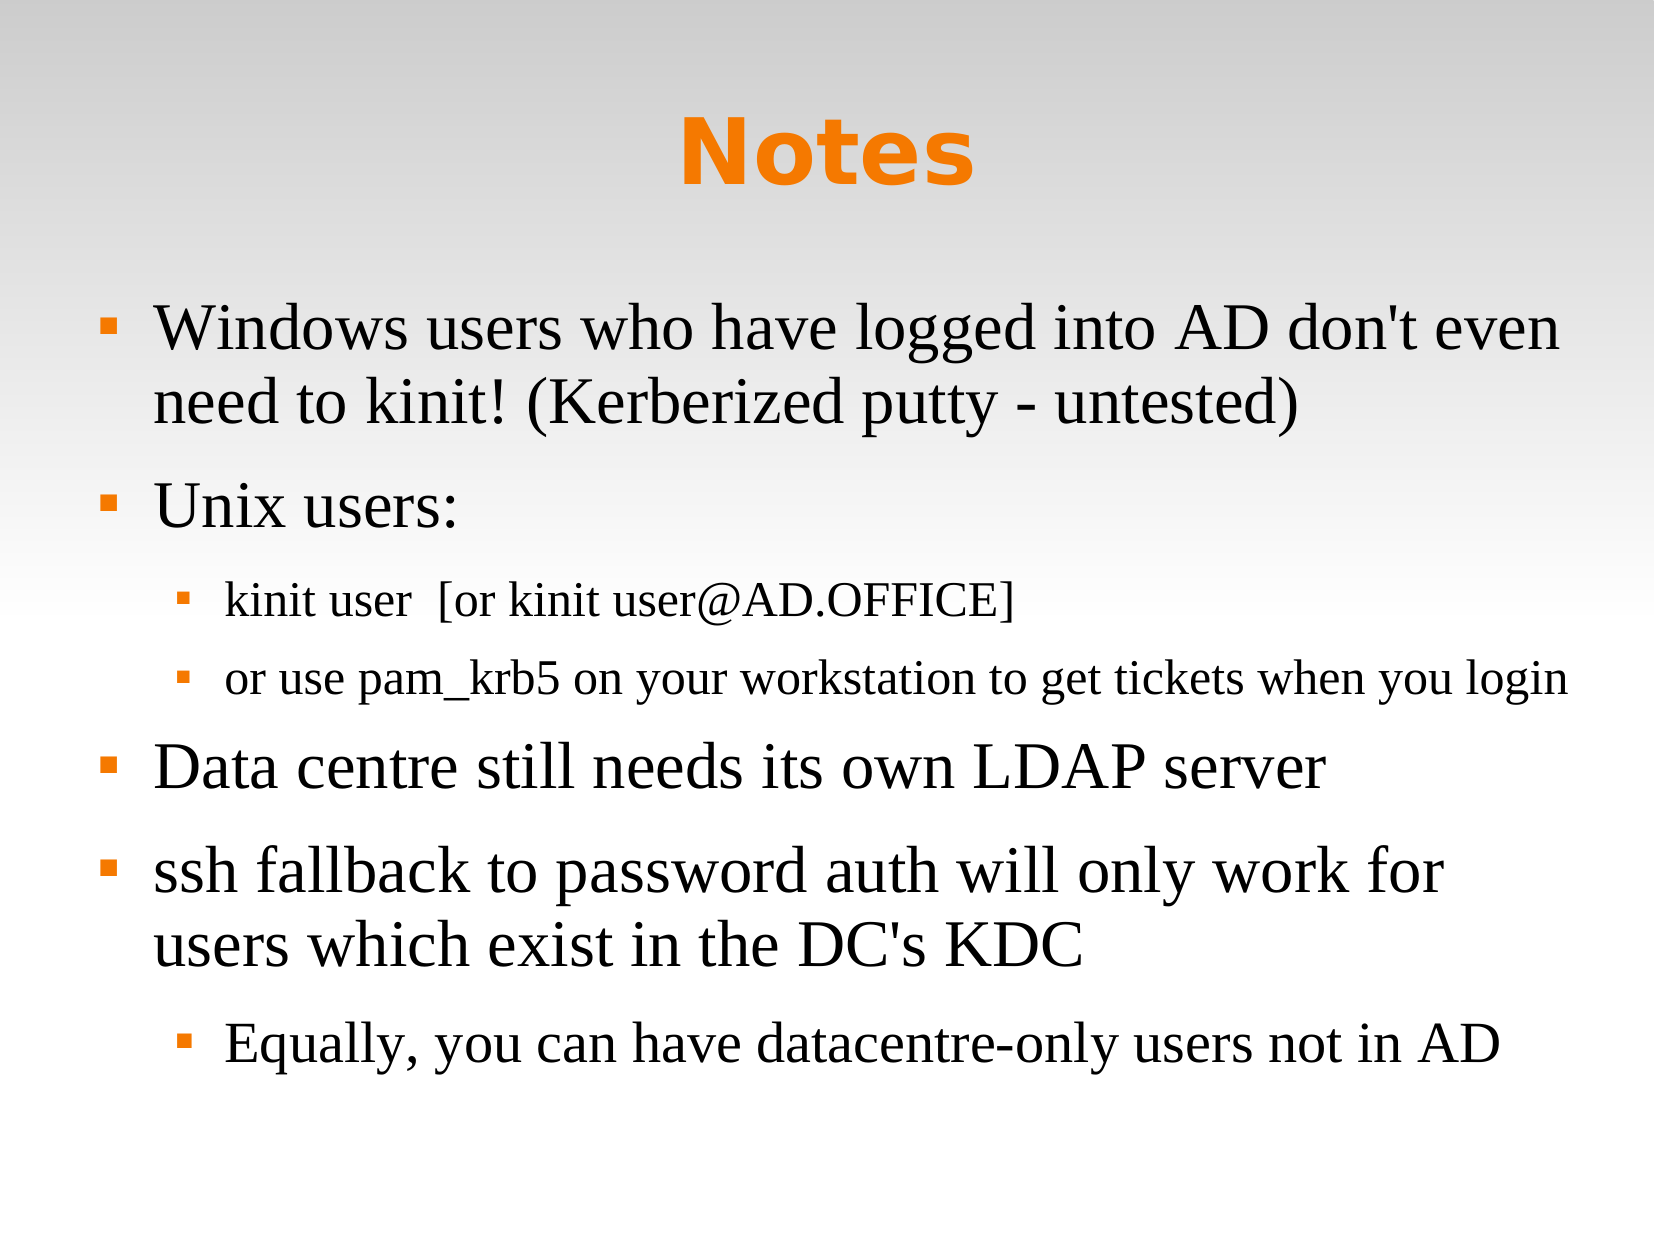

# Notes
Windows users who have logged into AD don't even need to kinit! (Kerberized putty - untested)
Unix users:
kinit user [or kinit user@AD.OFFICE]
or use pam_krb5 on your workstation to get tickets when you login
Data centre still needs its own LDAP server
ssh fallback to password auth will only work for users which exist in the DC's KDC
Equally, you can have datacentre-only users not in AD